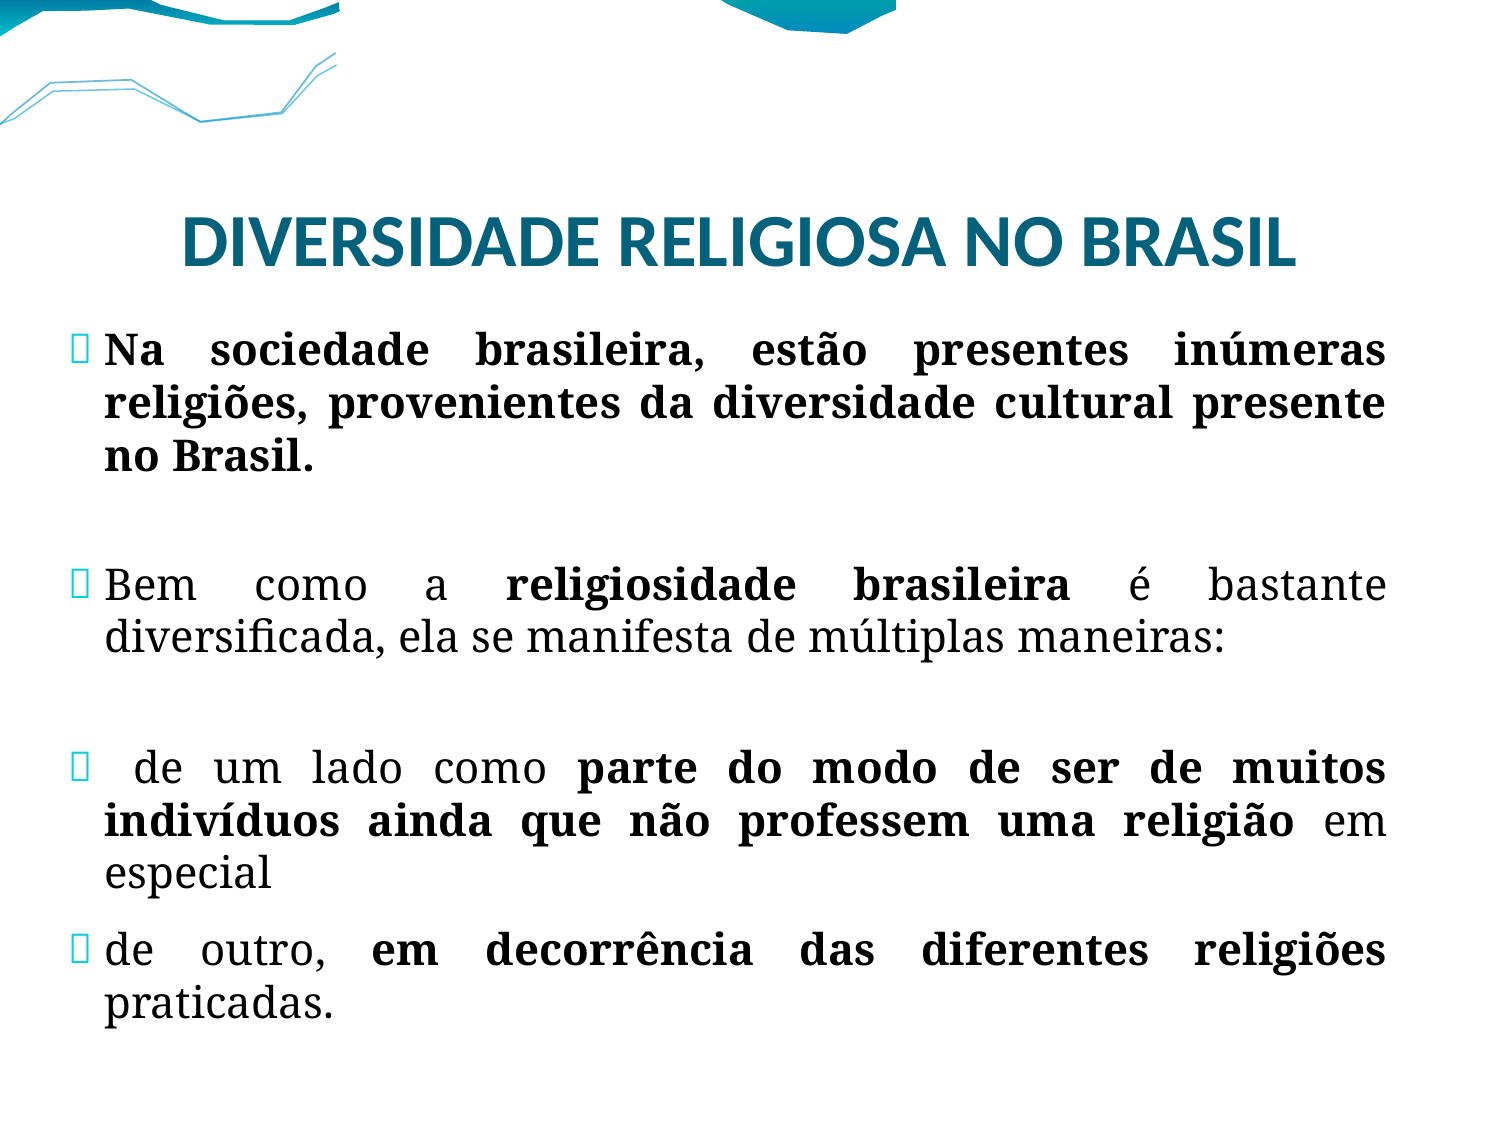

# DIVERSIDADE RELIGIOSA NO BRASIL
Na sociedade brasileira, estão presentes inúmeras religiões, provenientes da diversidade cultural presente no Brasil.
Bem como a religiosidade brasileira é bastante diversificada, ela se manifesta de múltiplas maneiras:
 de um lado como parte do modo de ser de muitos indivíduos ainda que não professem uma religião em especial
de outro, em decorrência das diferentes religiões praticadas.